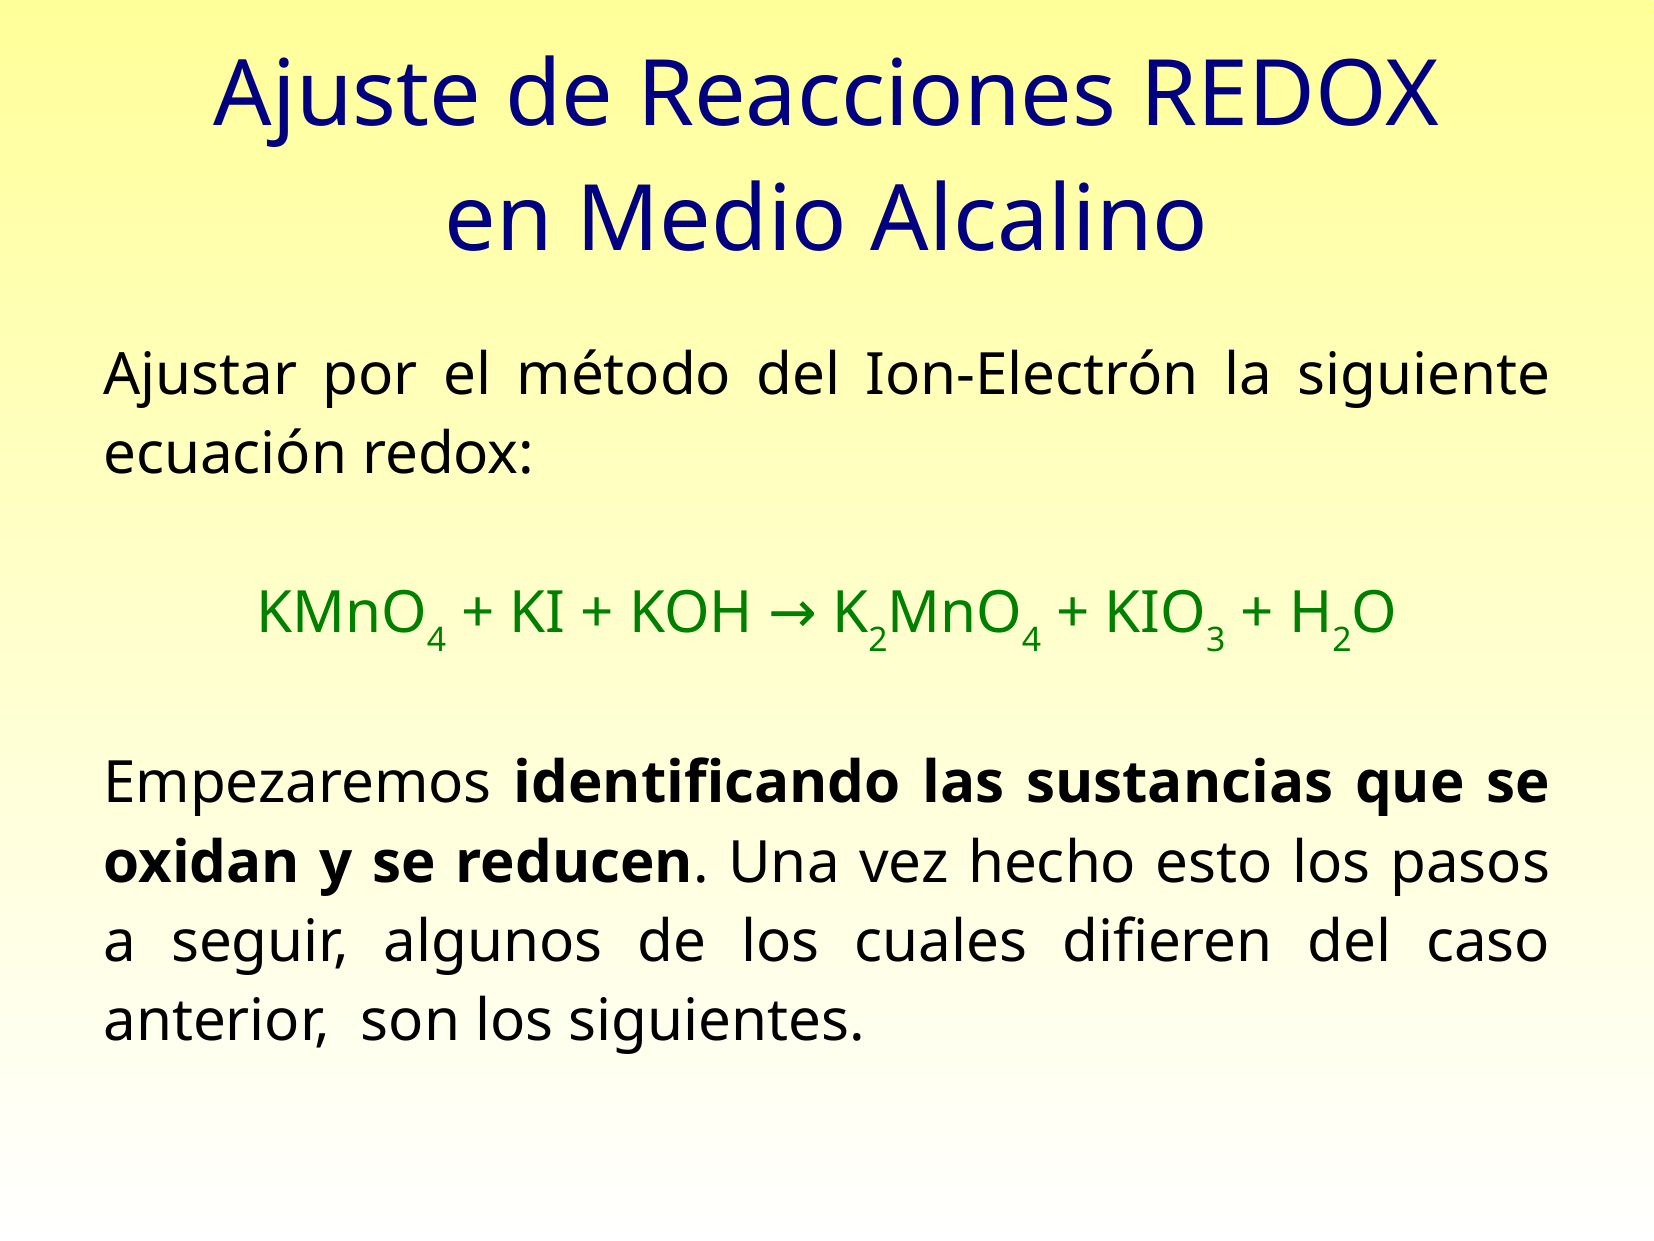

# Ajuste de Reacciones REDOX en Medio Alcalino
Ajustar por el método del Ion-Electrón la siguiente ecuación redox:
KMnO4 + KI + KOH → K2MnO4 + KIO3 + H2O
Empezaremos identificando las sustancias que se oxidan y se reducen. Una vez hecho esto los pasos a seguir, algunos de los cuales difieren del caso anterior, son los siguientes.